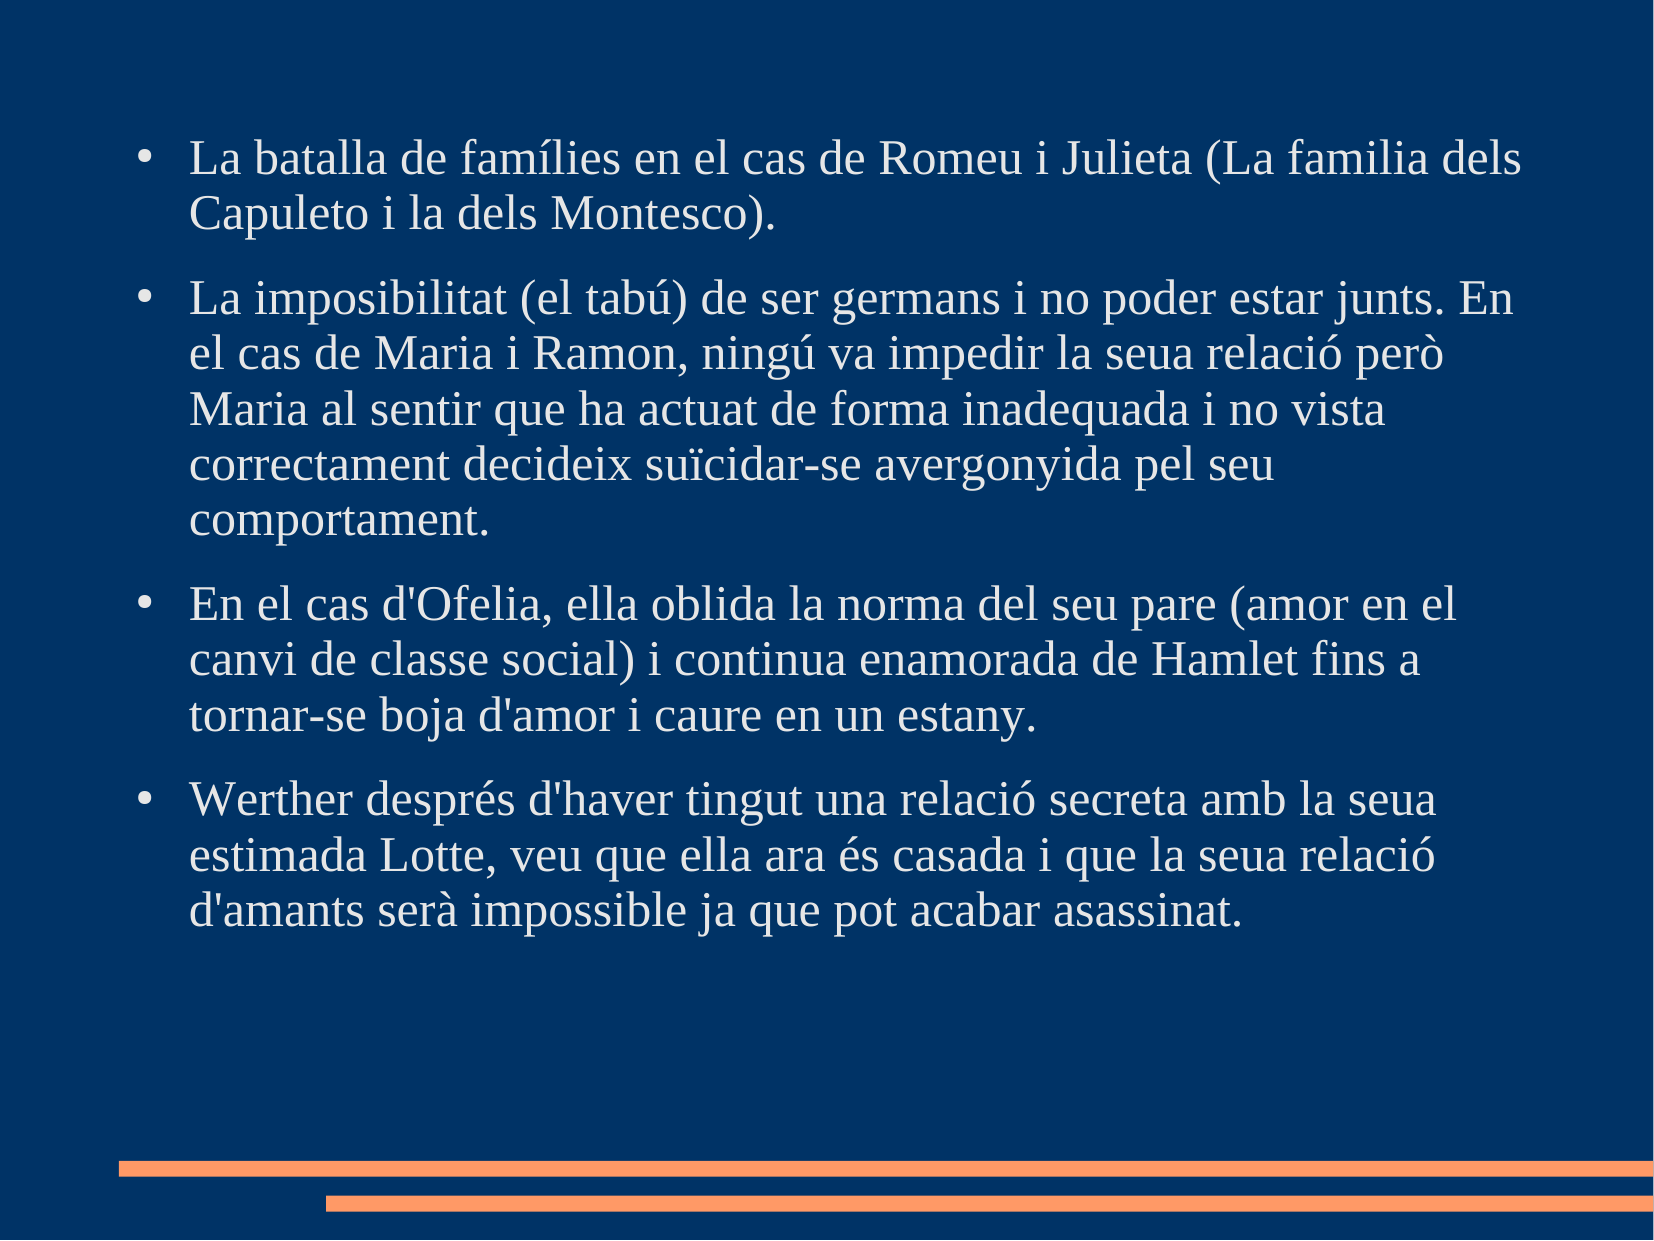

# La batalla de famílies en el cas de Romeu i Julieta (La familia dels Capuleto i la dels Montesco).
La imposibilitat (el tabú) de ser germans i no poder estar junts. En el cas de Maria i Ramon, ningú va impedir la seua relació però Maria al sentir que ha actuat de forma inadequada i no vista correctament decideix suïcidar-se avergonyida pel seu comportament.
En el cas d'Ofelia, ella oblida la norma del seu pare (amor en el canvi de classe social) i continua enamorada de Hamlet fins a tornar-se boja d'amor i caure en un estany.
Werther després d'haver tingut una relació secreta amb la seua estimada Lotte, veu que ella ara és casada i que la seua relació d'amants serà impossible ja que pot acabar asassinat.